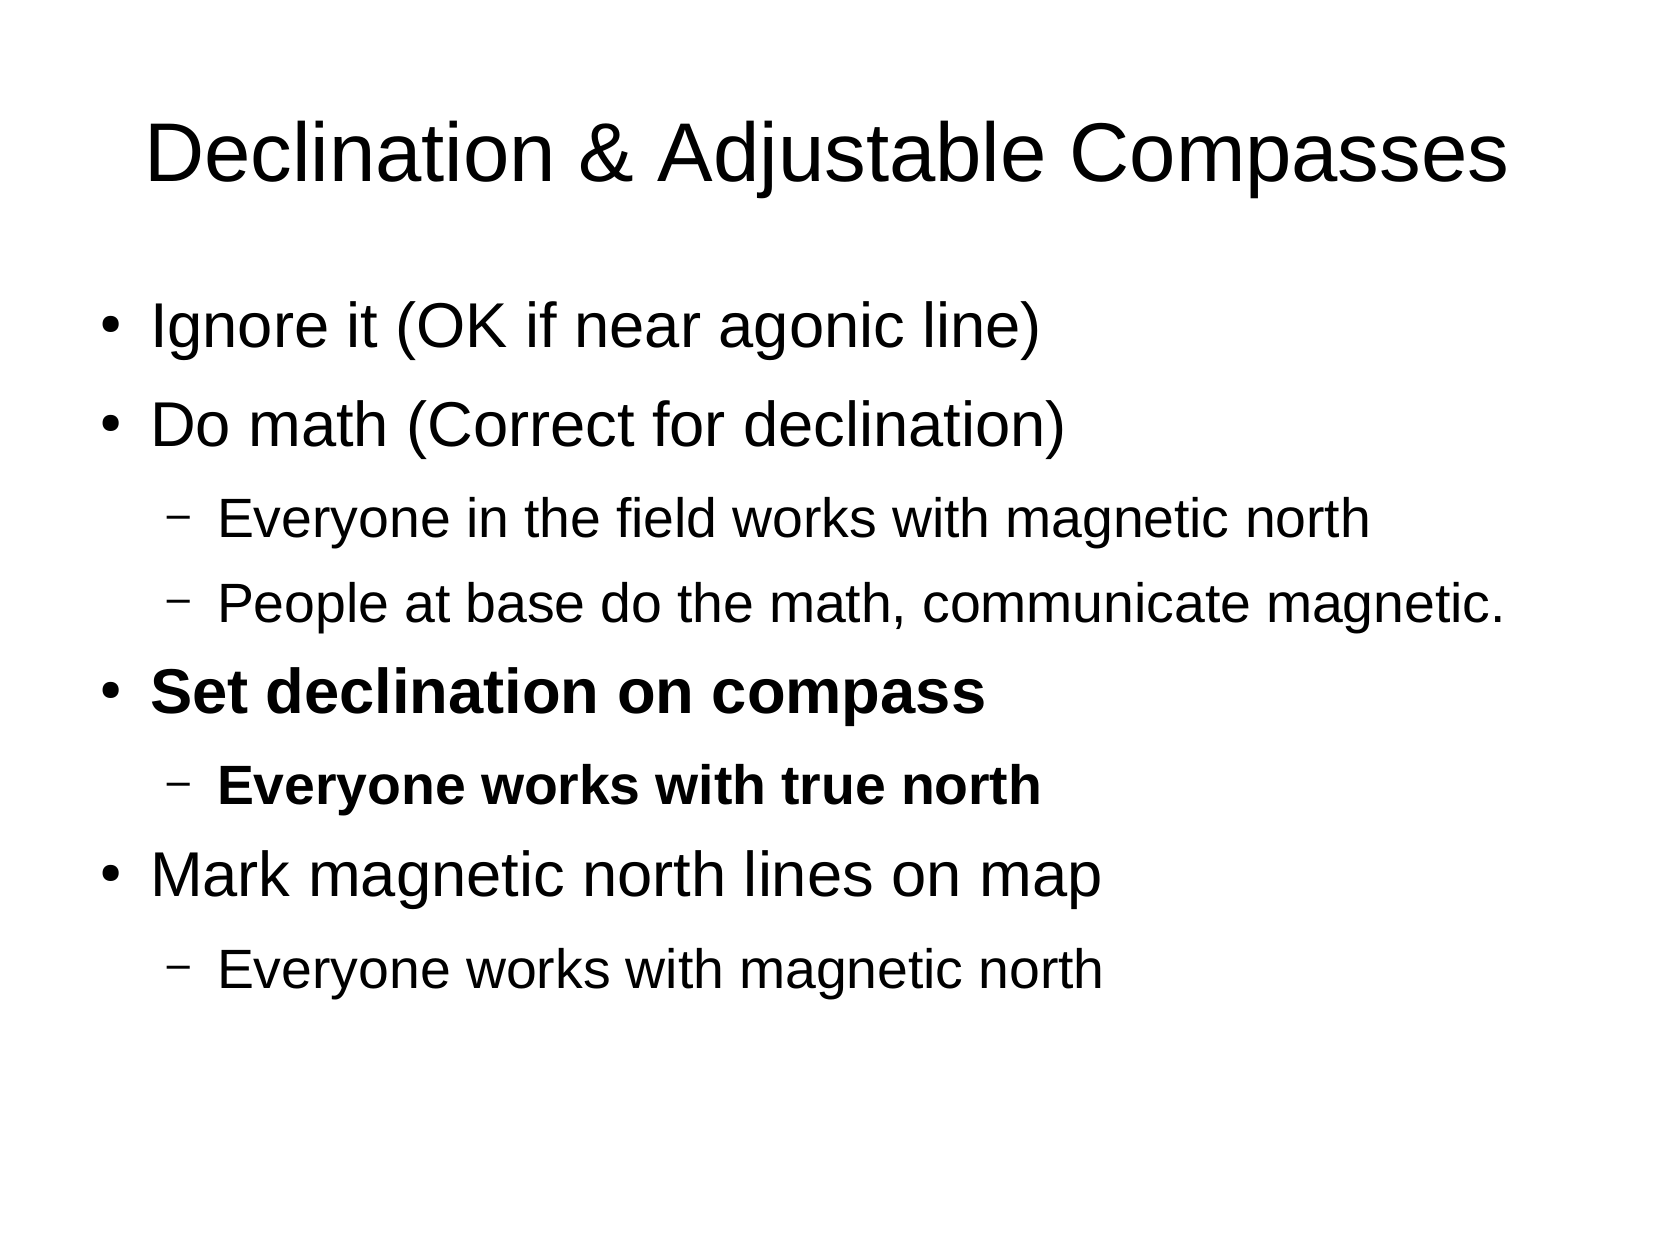

# Declination & Adjustable Compasses
Ignore it (OK if near agonic line)
Do math (Correct for declination)
Everyone in the field works with magnetic north
People at base do the math, communicate magnetic.
Set declination on compass
Everyone works with true north
Mark magnetic north lines on map
Everyone works with magnetic north